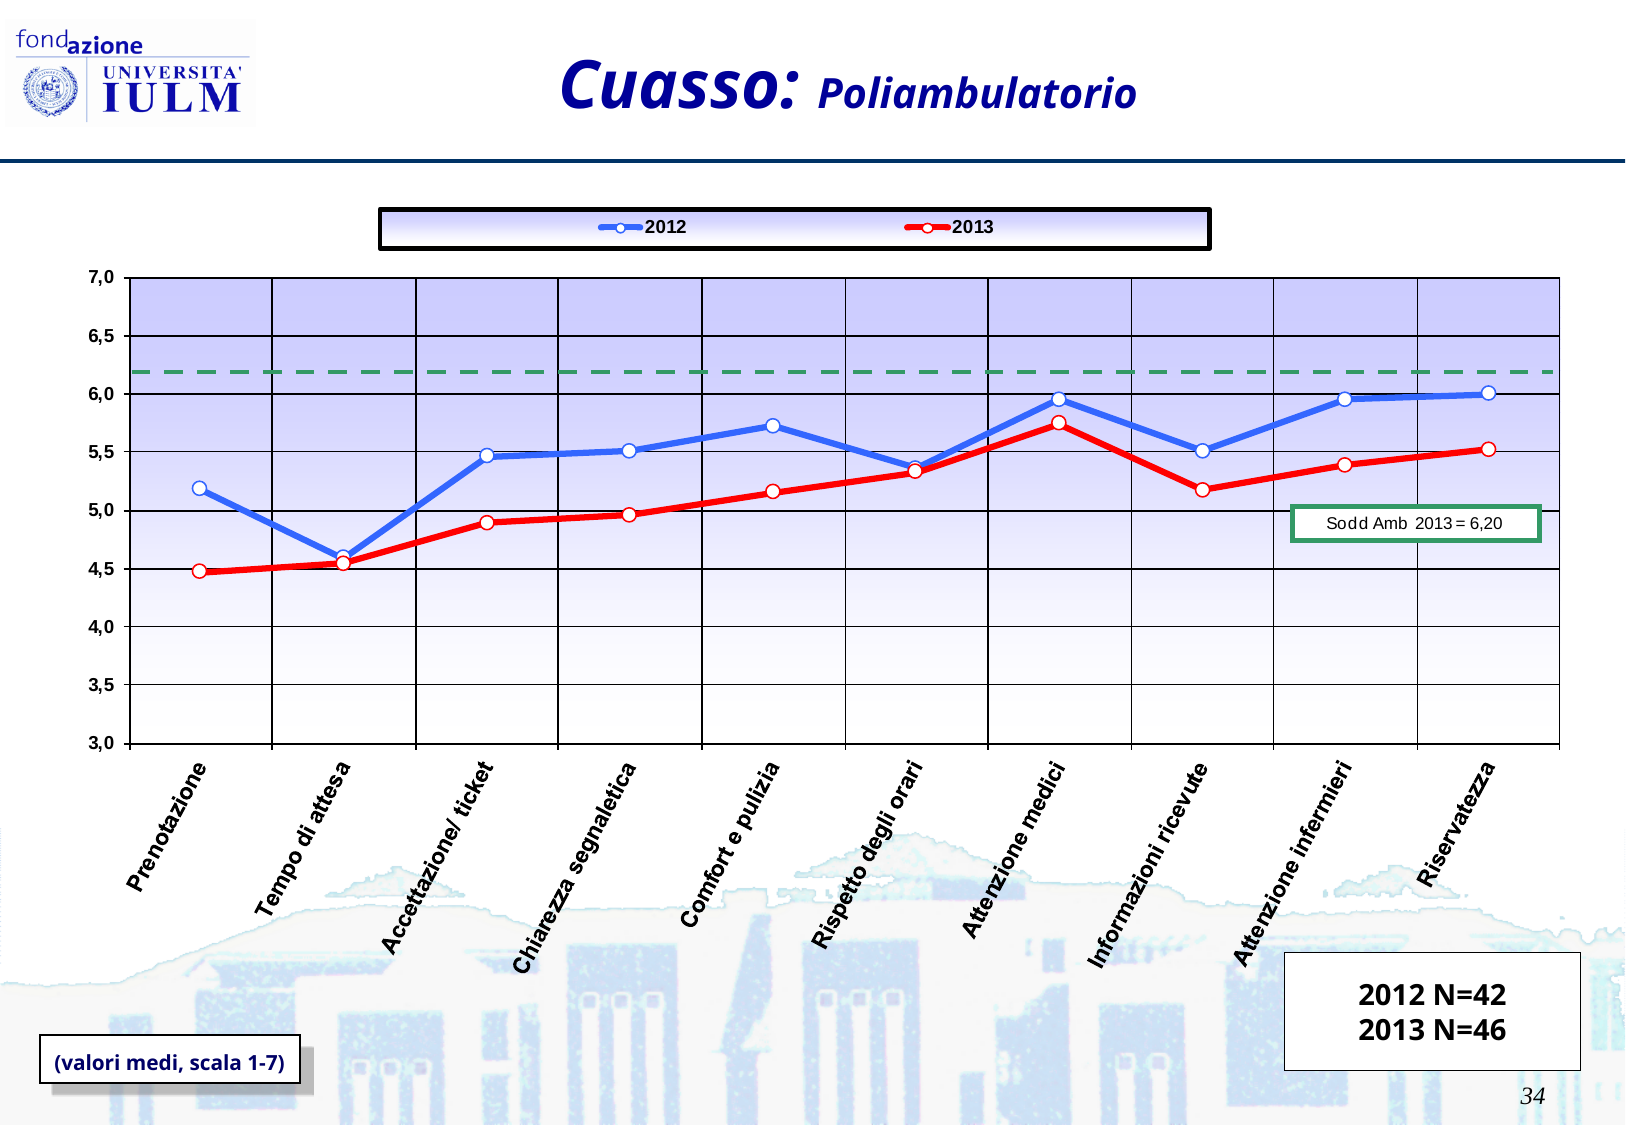

Cuasso: Poliambulatorio
2012 N=42
2013 N=46
(valori medi, scala 1-7)